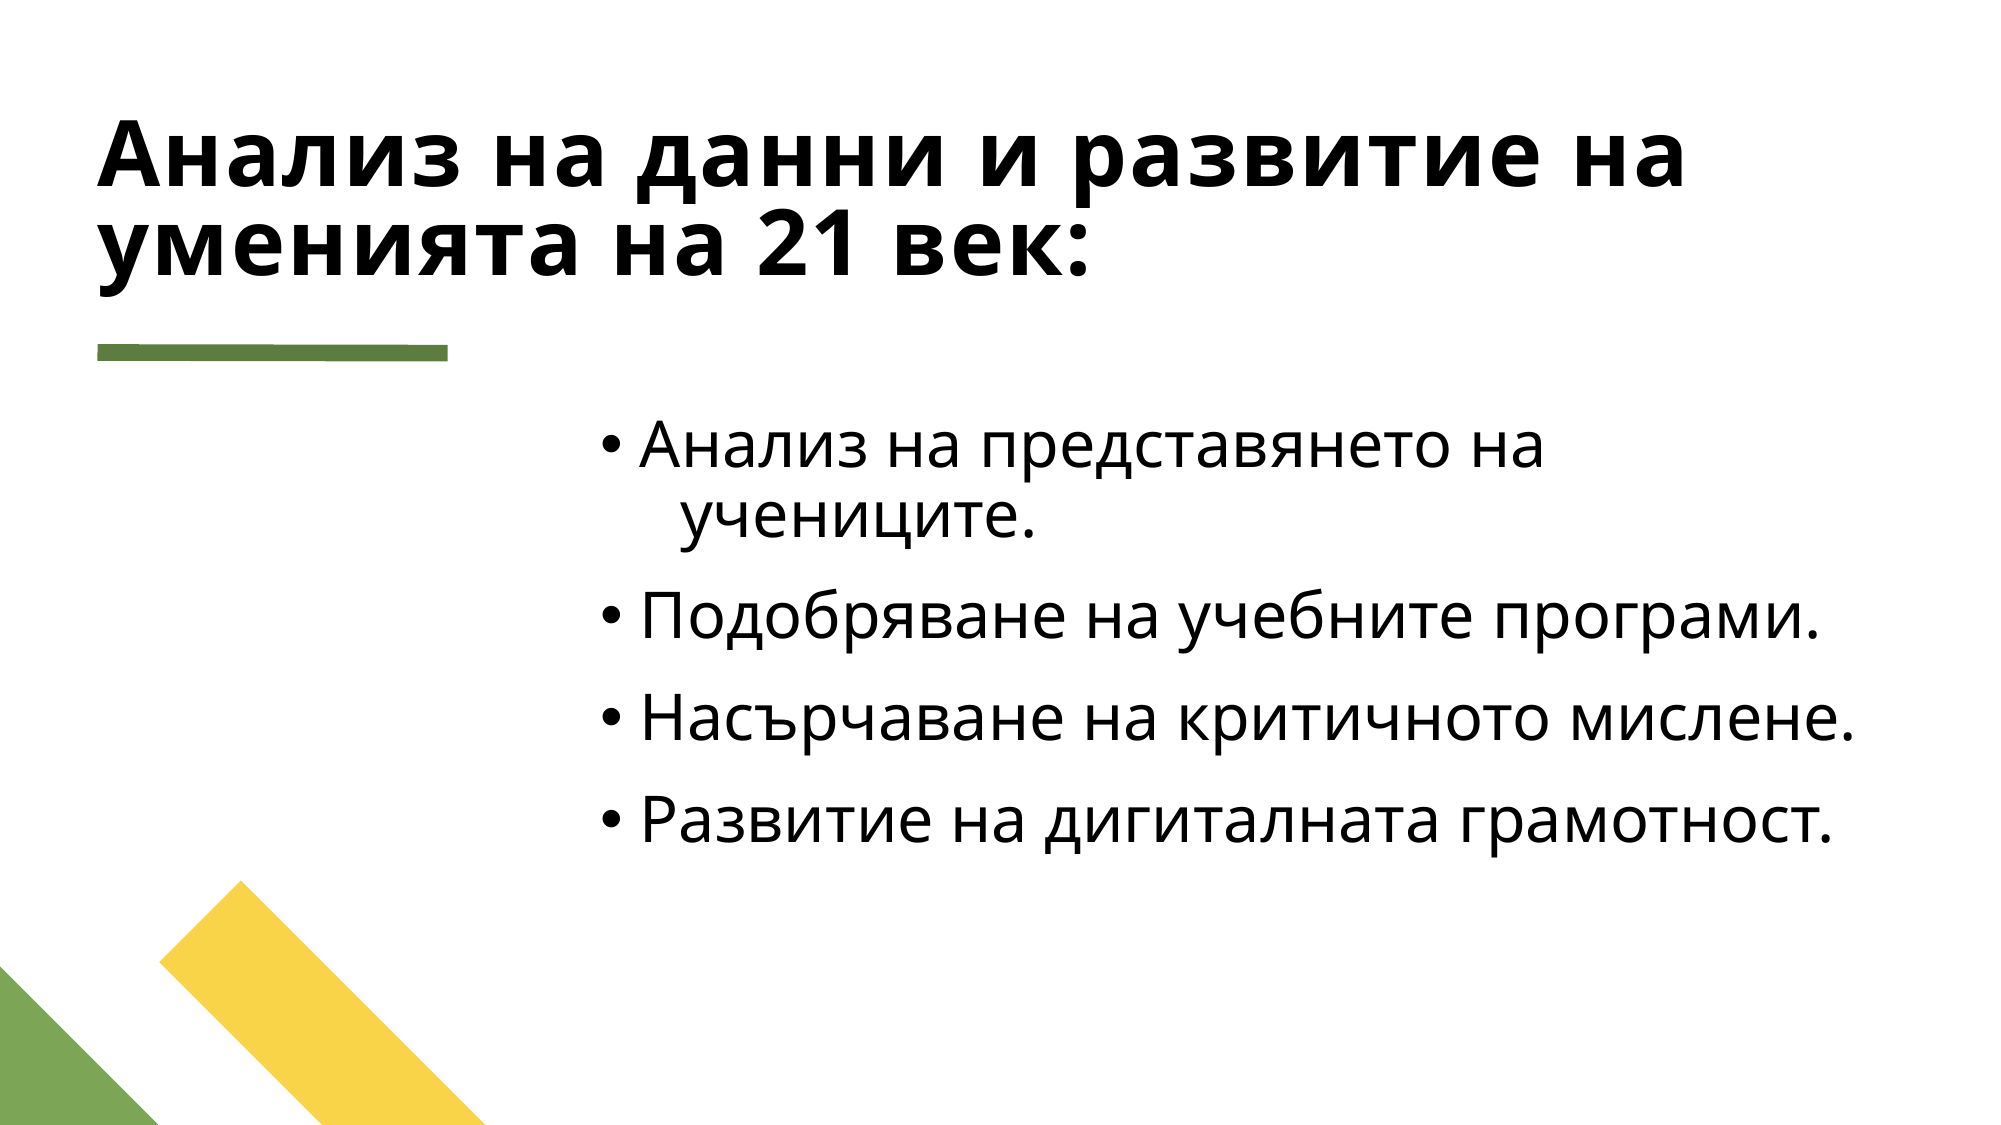

# Анализ на данни и развитие на уменията на 21 век:
Анализ на представянето на учениците.
Подобряване на учебните програми.
Насърчаване на критичното мислене.
Развитие на дигиталната грамотност.